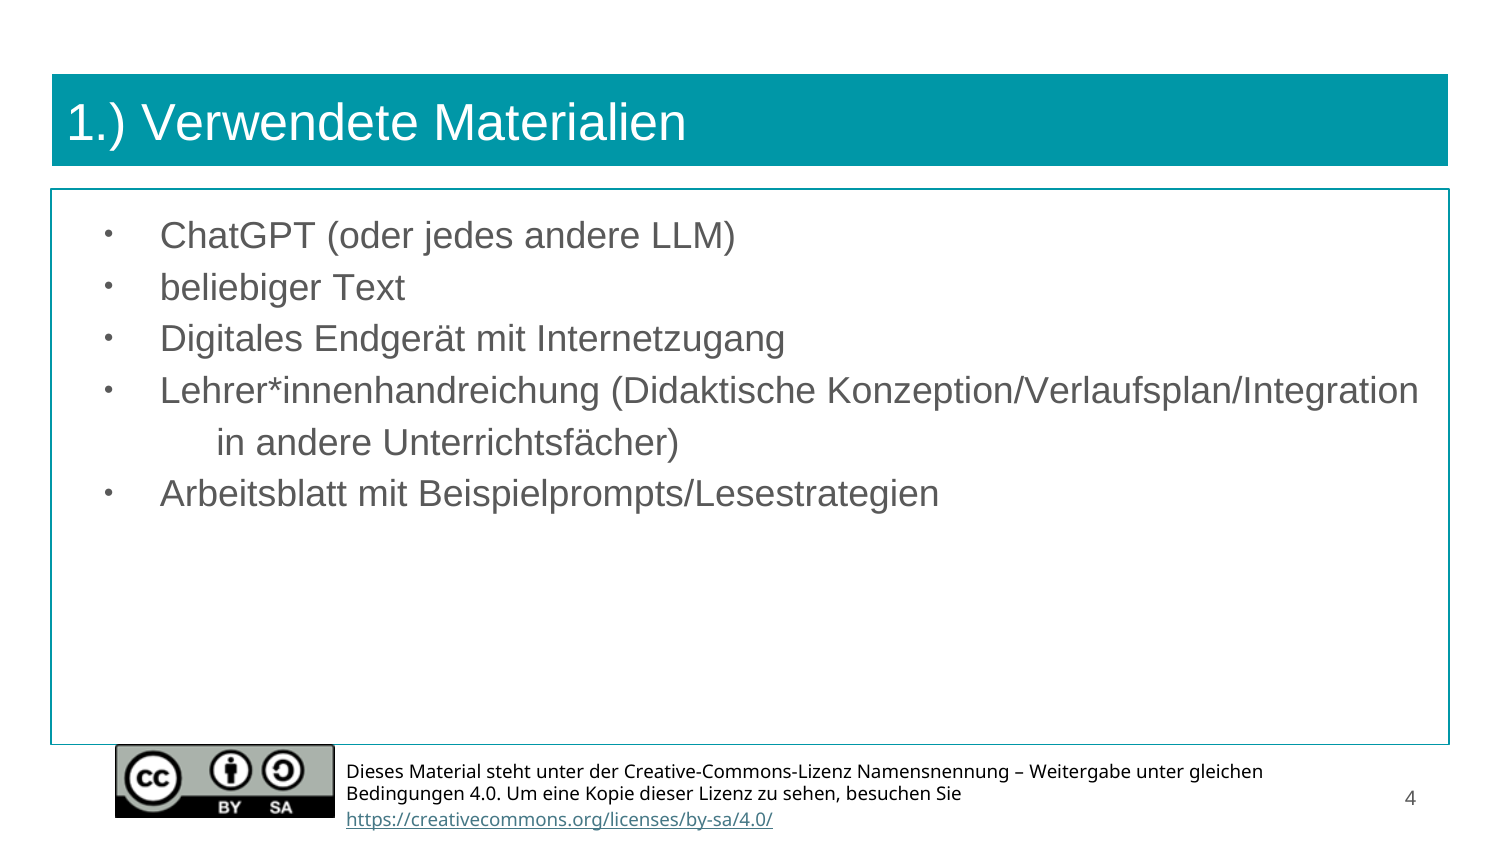

# 1.) Verwendete Materialien
ChatGPT (oder jedes andere LLM)
beliebiger Text
Digitales Endgerät mit Internetzugang
Lehrer*innenhandreichung (Didaktische Konzeption/Verlaufsplan/Integration in andere Unterrichtsfächer)
Arbeitsblatt mit Beispielprompts/Lesestrategien
Dieses Material steht unter der Creative-Commons-Lizenz Namensnennung – Weitergabe unter gleichen Bedingungen 4.0. Um eine Kopie dieser Lizenz zu sehen, besuchen Siehttps://creativecommons.org/licenses/by-sa/4.0/